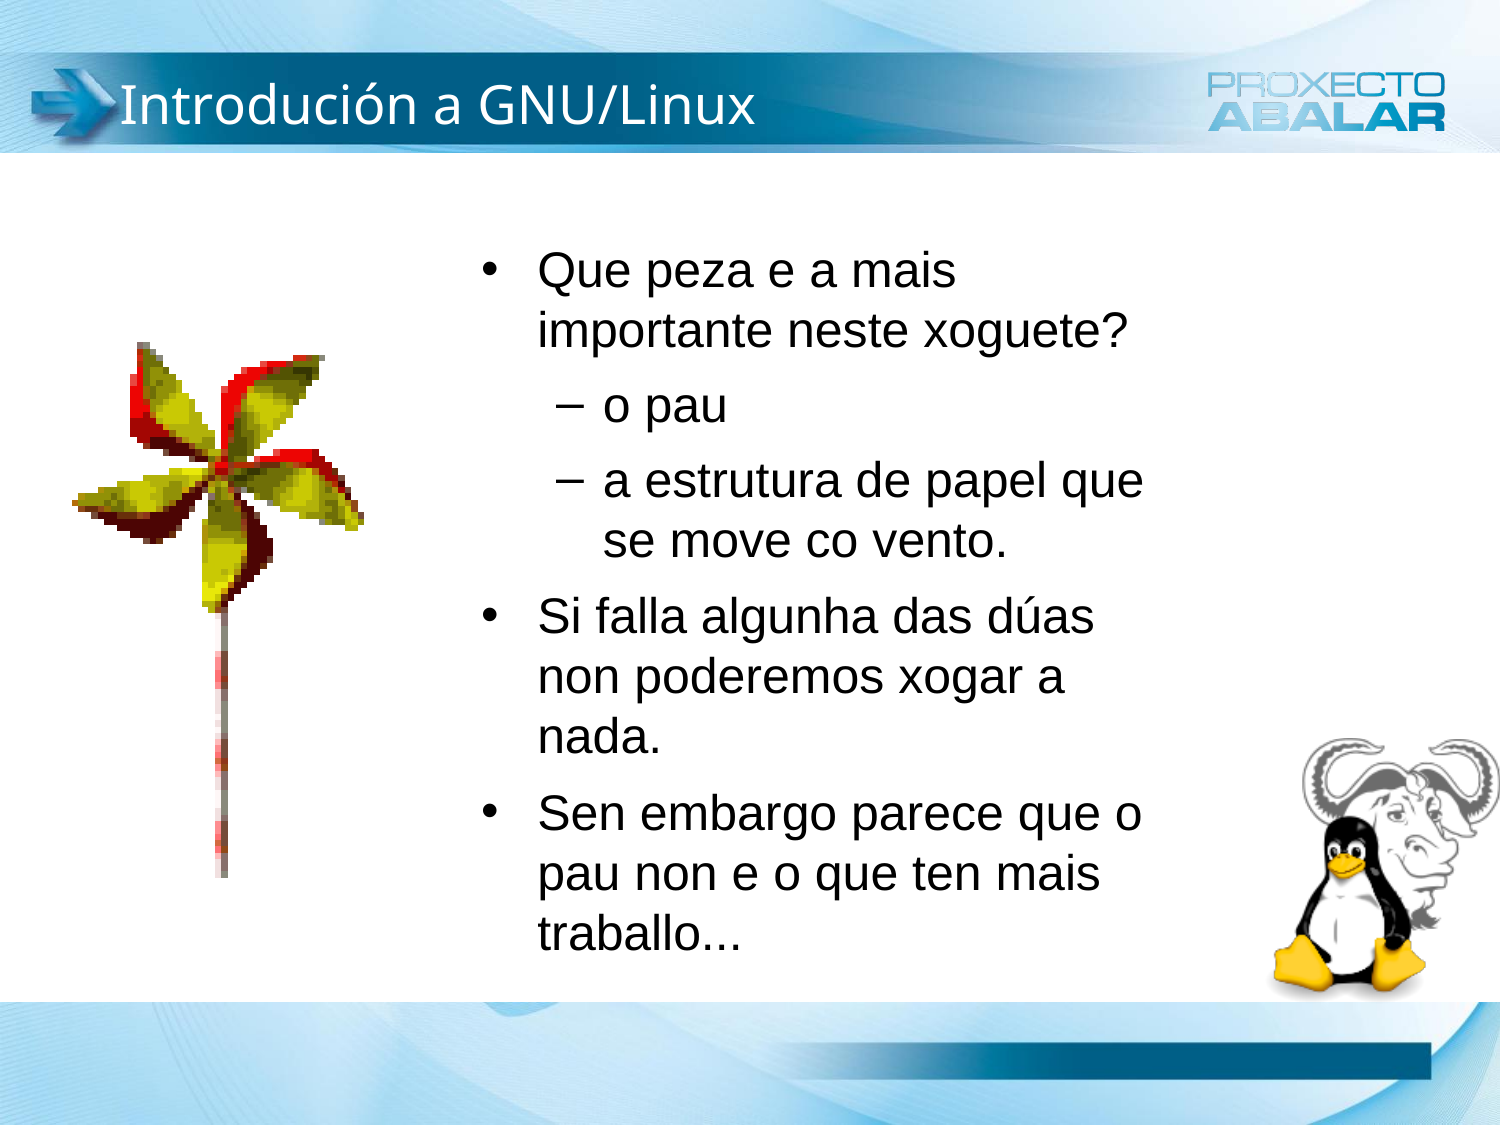

Introdución a GNU/Linux
# Que peza e a mais importante neste xoguete?
o pau
a estrutura de papel que se move co vento.
Si falla algunha das dúas non poderemos xogar a nada.
Sen embargo parece que o pau non e o que ten mais traballo...